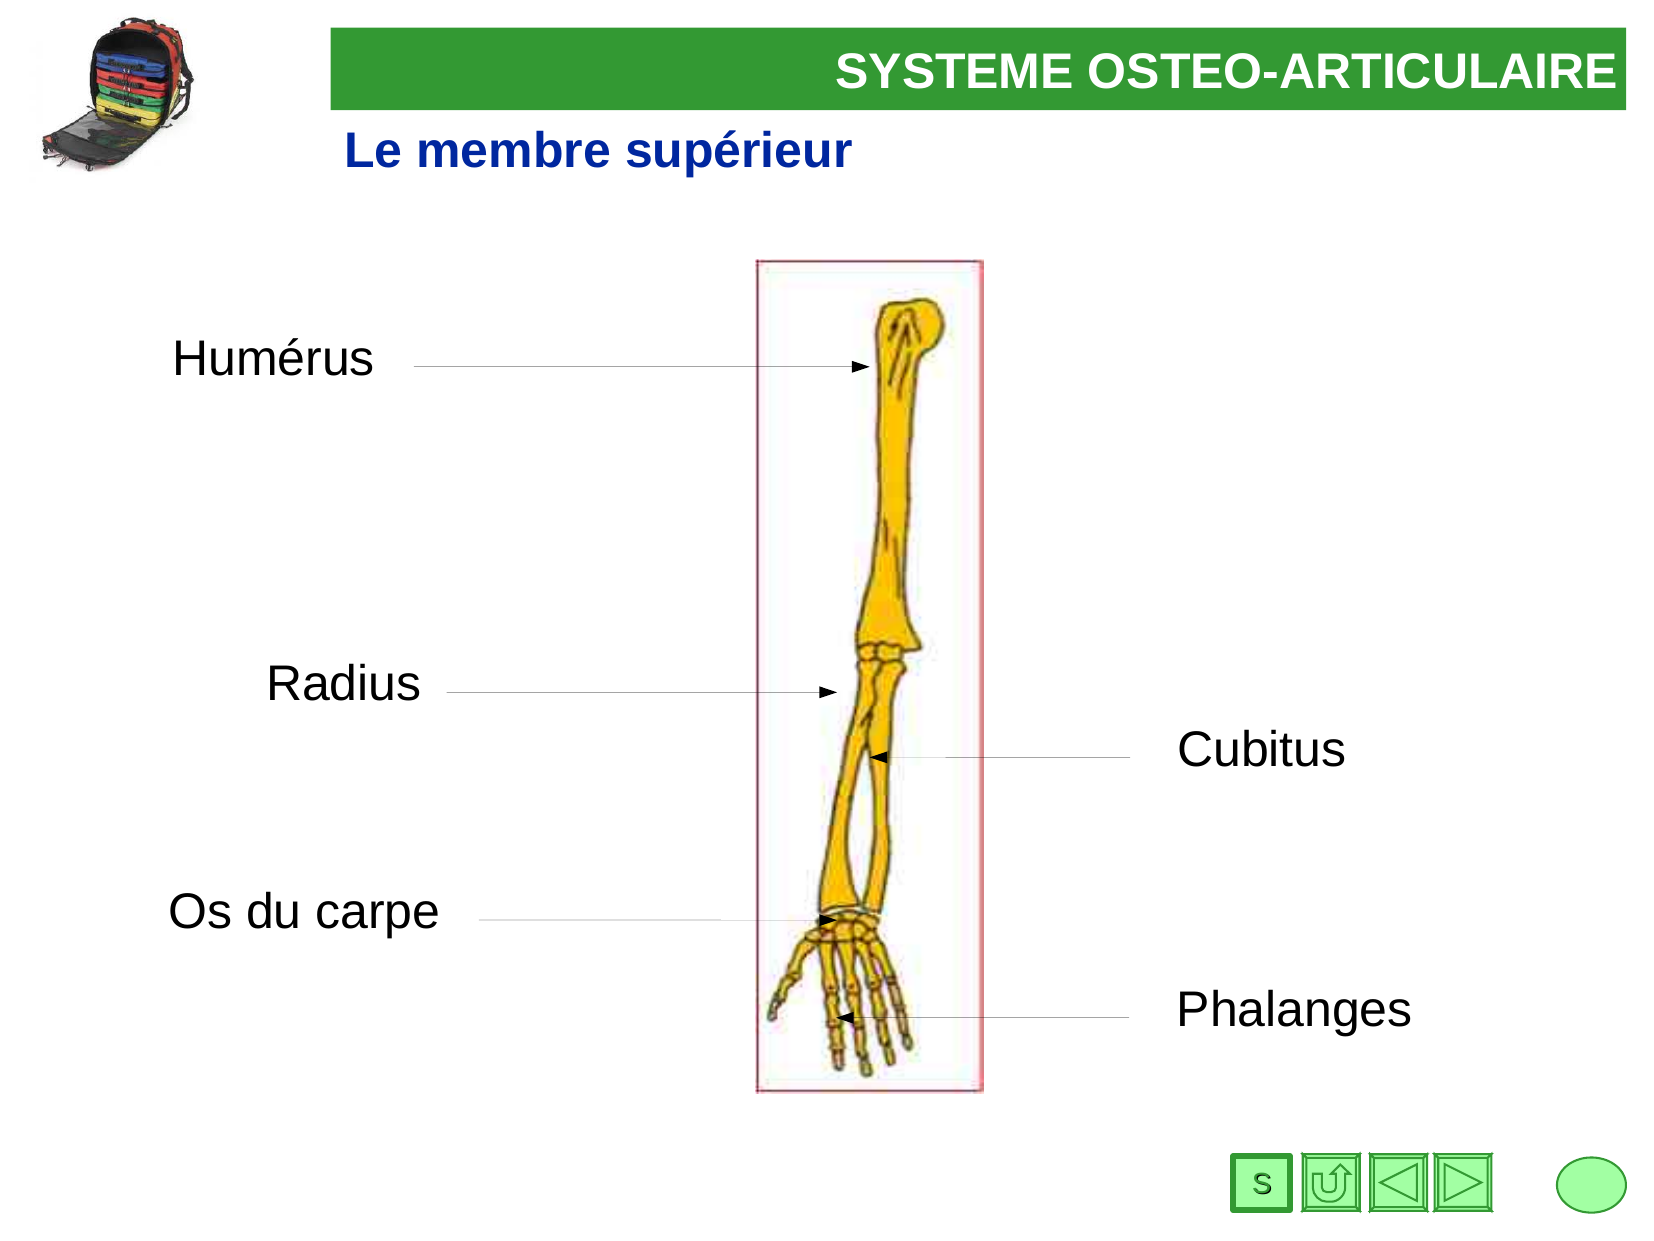

SYSTEME OSTEO-ARTICULAIRE
# Le membre supérieur
Humérus
Radius
Cubitus
Os du carpe
Phalanges